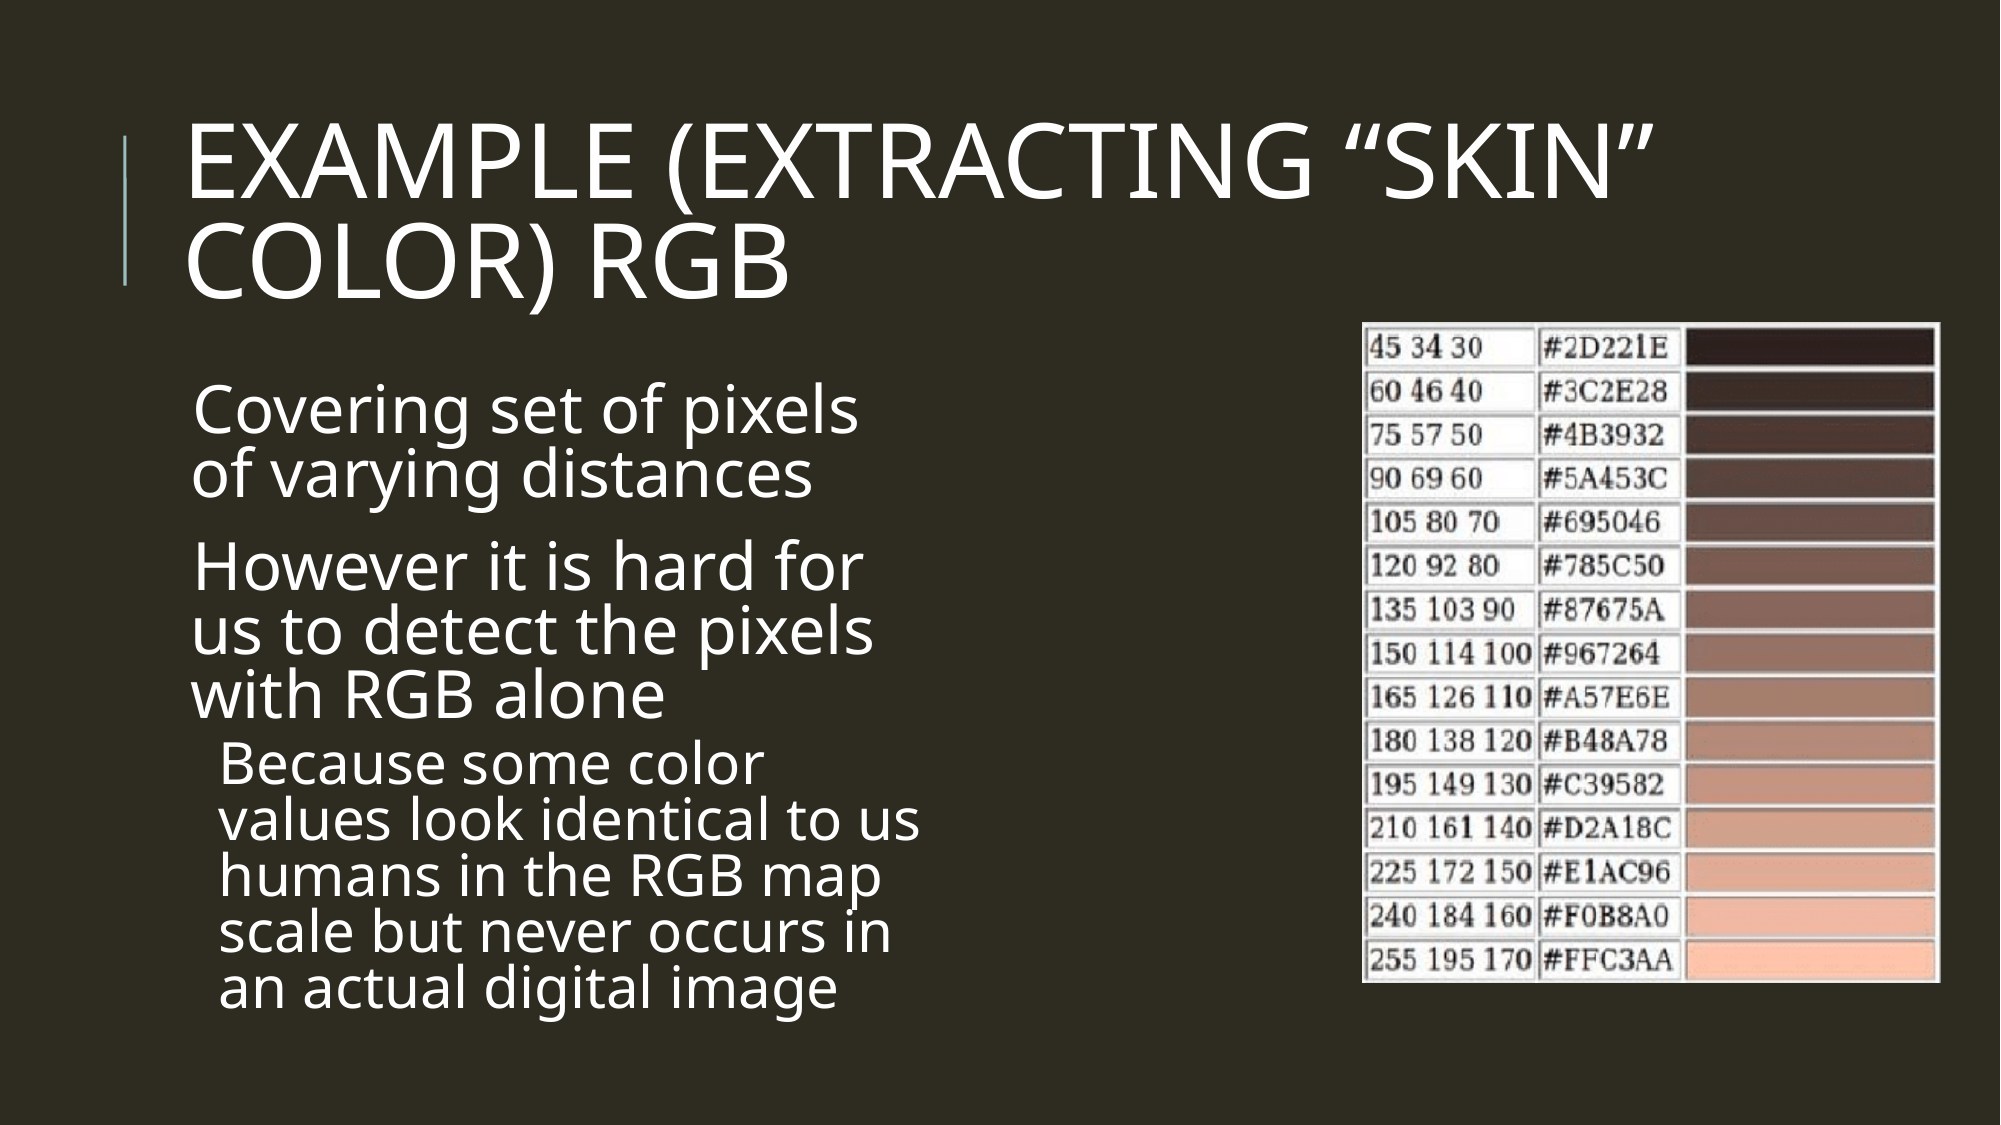

# EXAMPLE (EXTRACTING “SKIN” COLOR) RGB
Covering set of pixels of varying distances
However it is hard for us to detect the pixels with RGB alone
Because some color values look identical to us humans in the RGB map scale but never occurs in an actual digital image